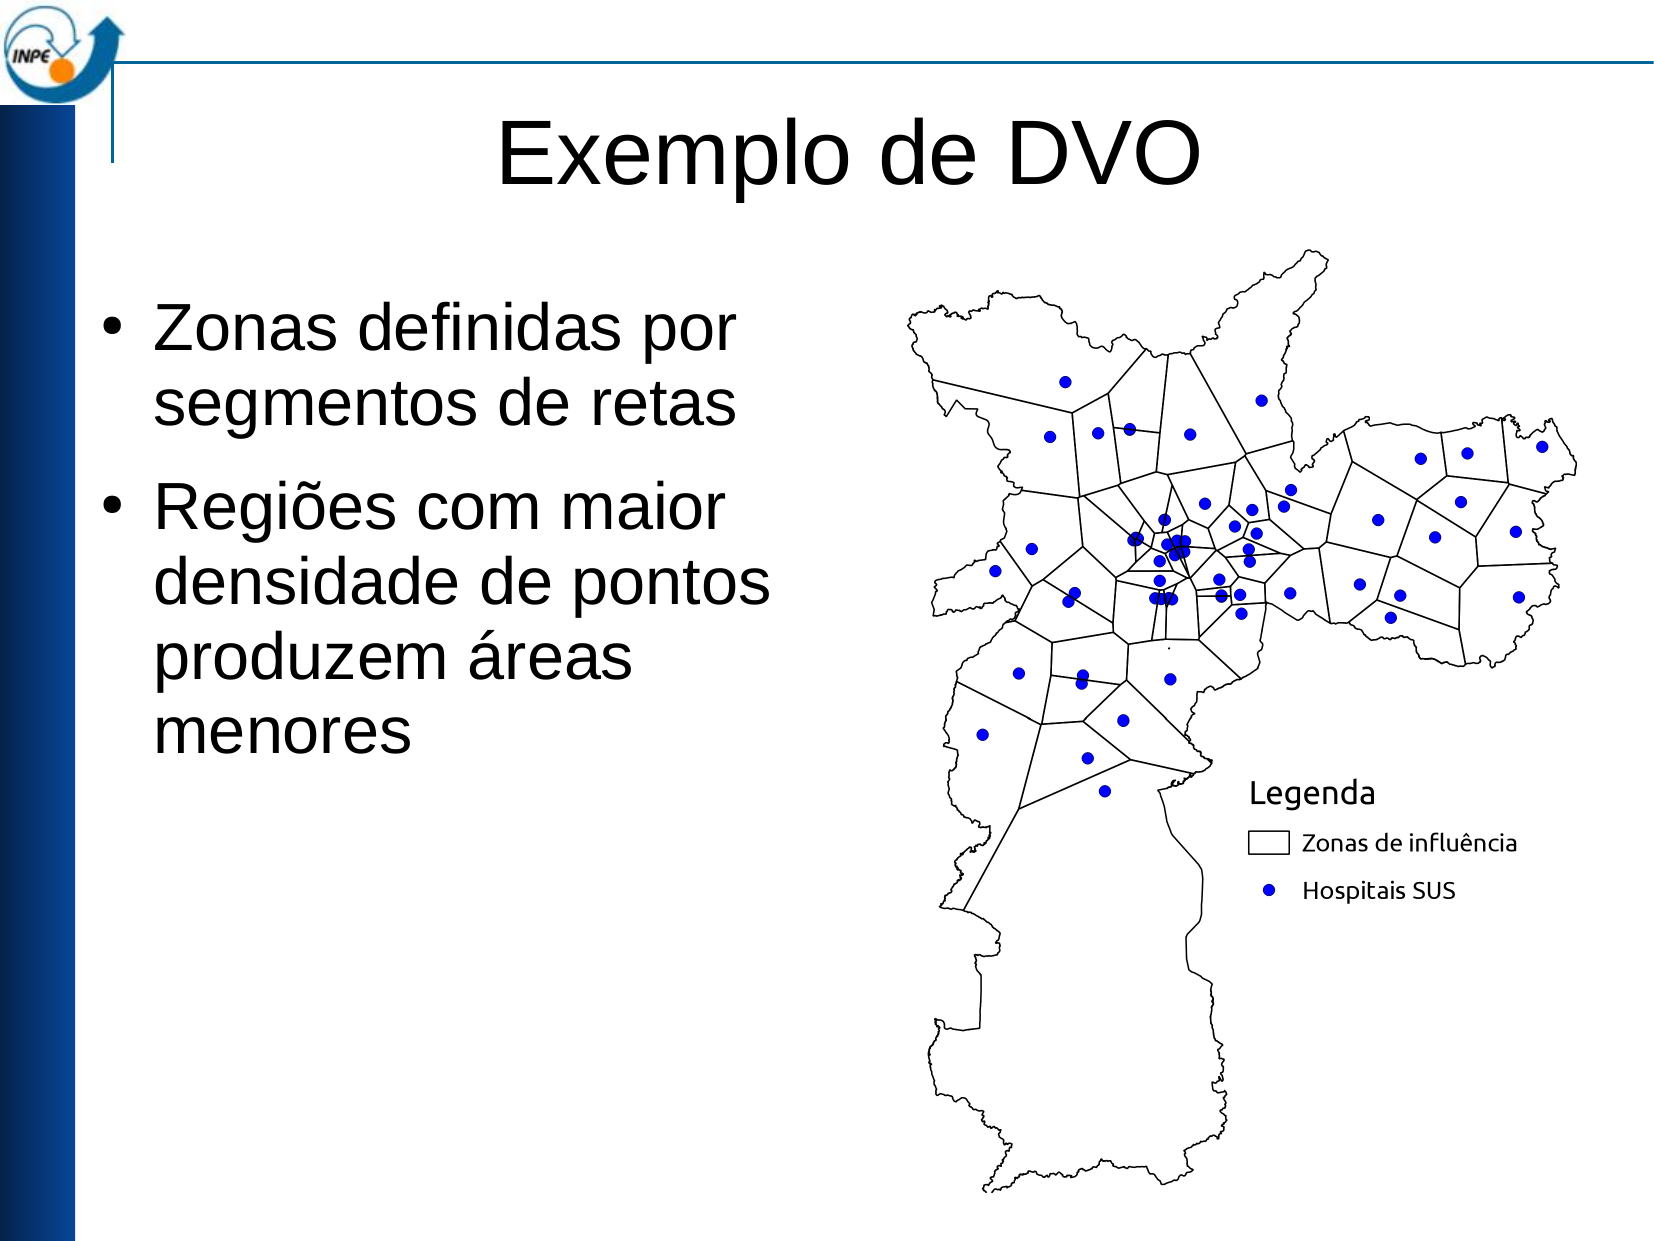

# Exemplo de DVO
Zonas definidas por segmentos de retas
Regiões com maior densidade de pontos produzem áreas menores